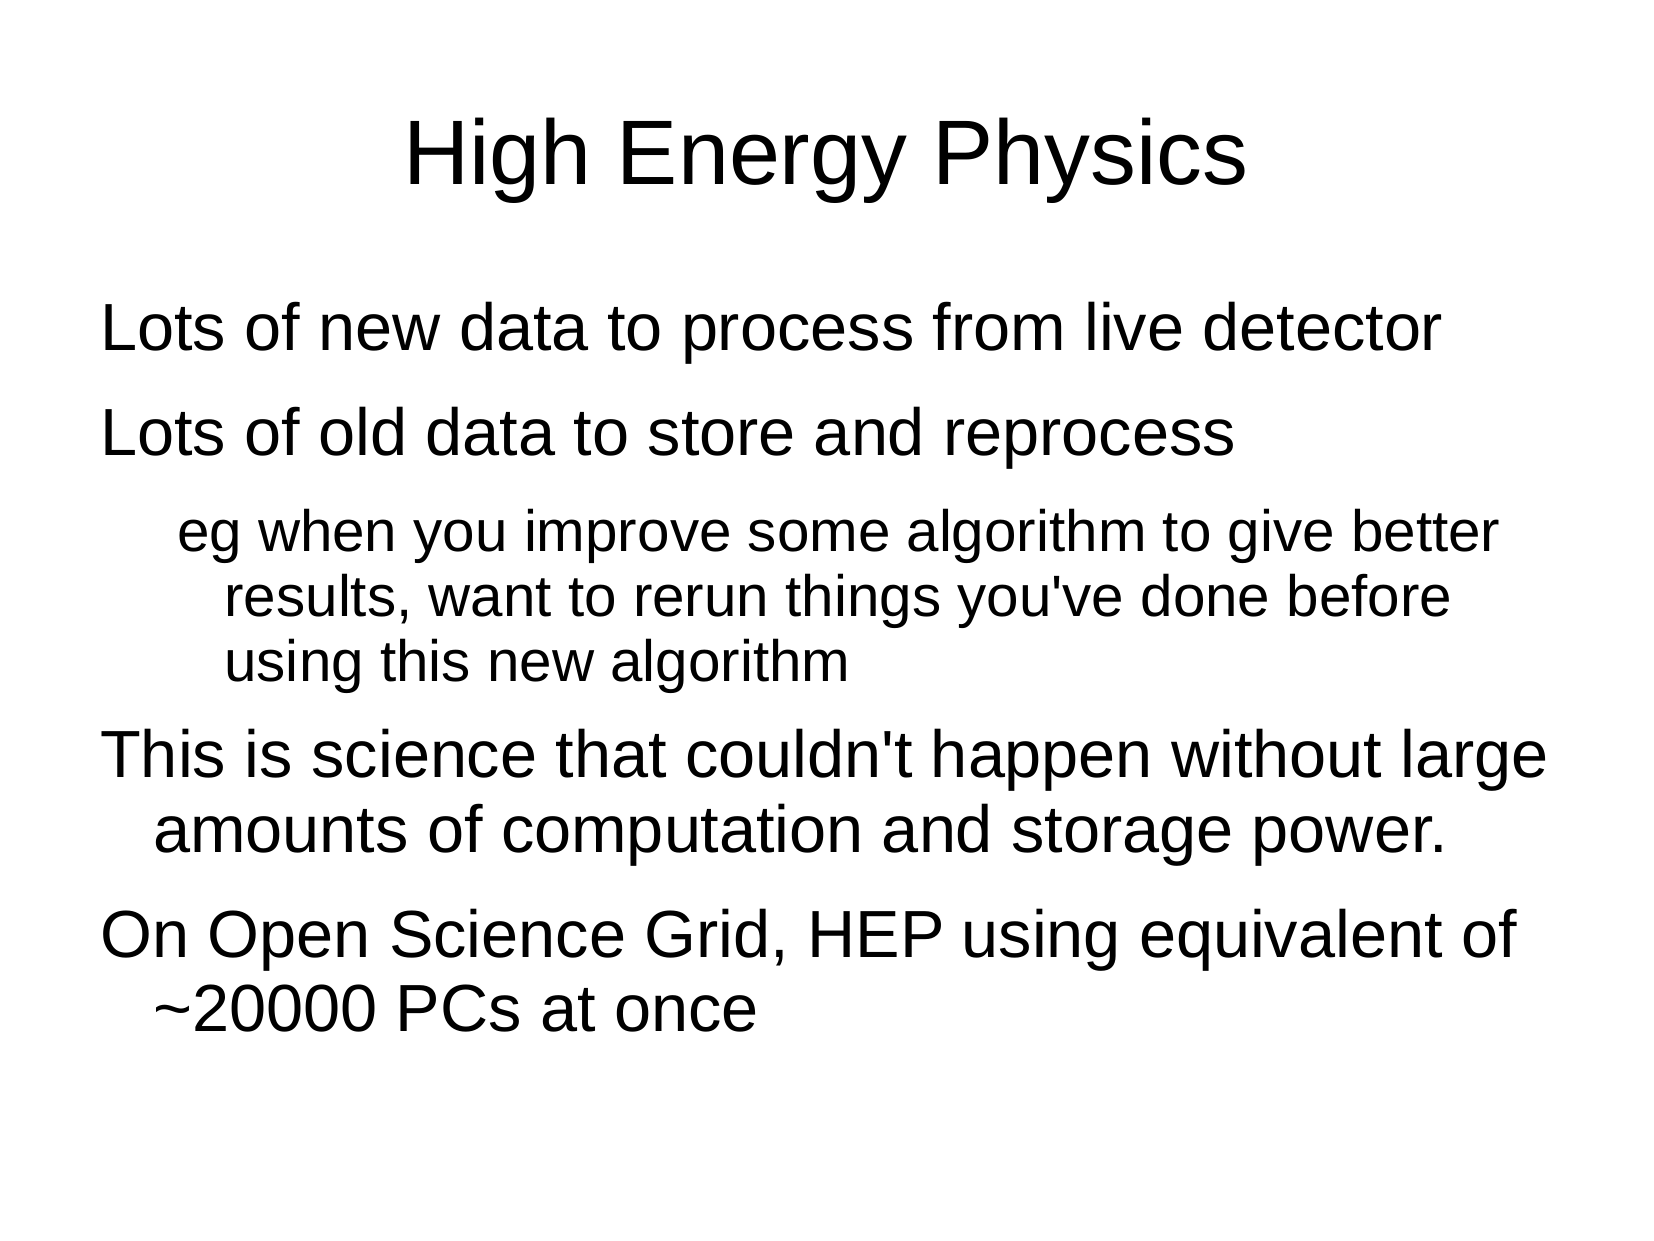

# High Energy Physics
Lots of new data to process from live detector
Lots of old data to store and reprocess
eg when you improve some algorithm to give better results, want to rerun things you've done before using this new algorithm
This is science that couldn't happen without large amounts of computation and storage power.
On Open Science Grid, HEP using equivalent of ~20000 PCs at once